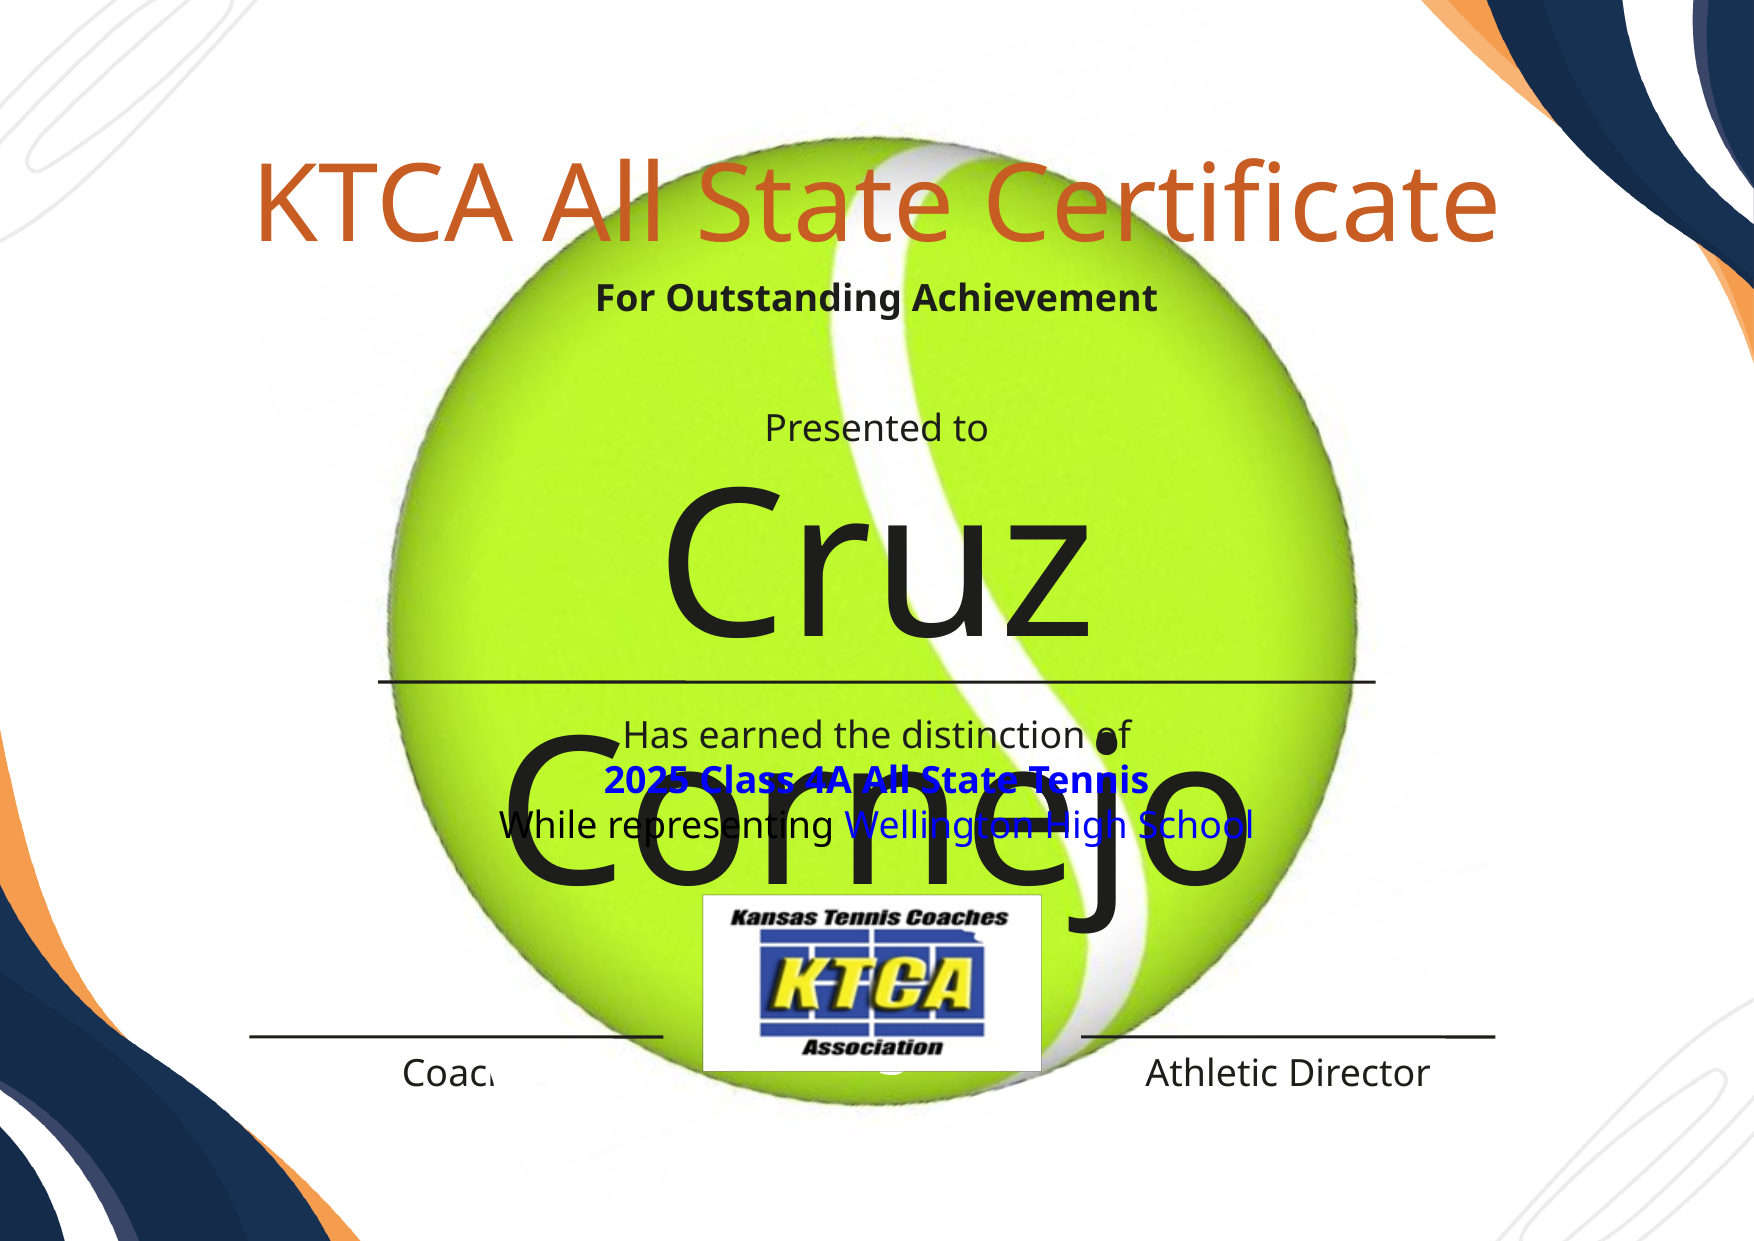

KTCA All State Certificate
For Outstanding Achievement
Presented to
Cruz Cornejo
Has earned the distinction of
2025 Class 4A All State Tennis
While representing Wellington High School
Logo
Coach
Athletic Director